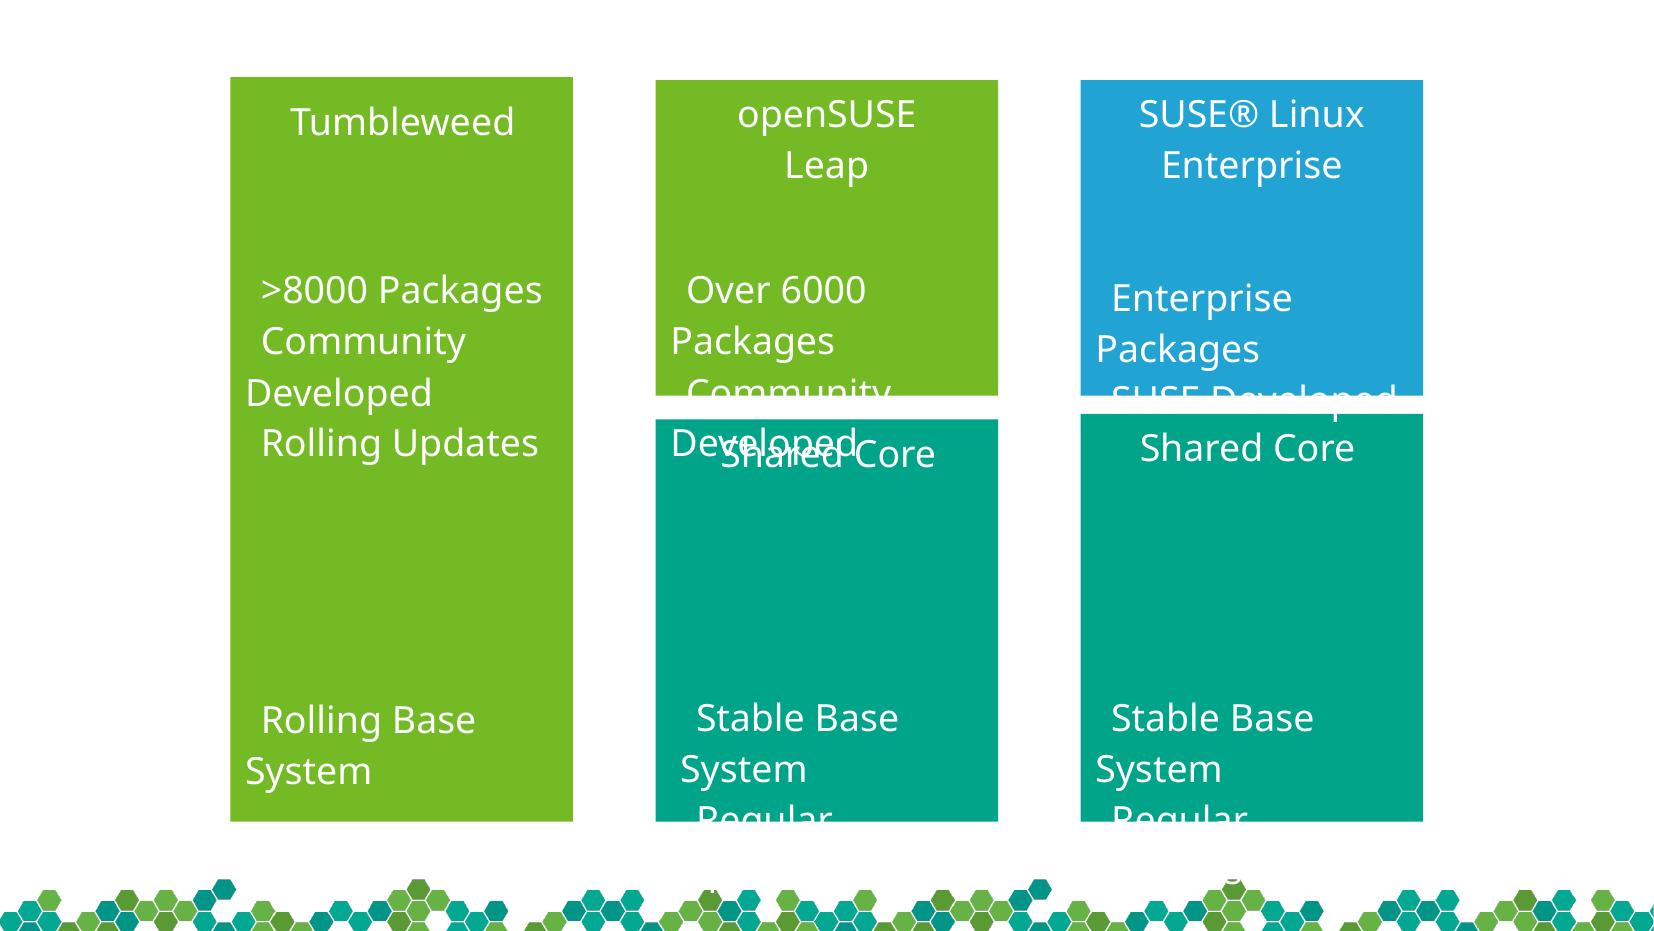

#
openSUSE
Leap
SUSE® Linux Enterprise
Tumbleweed
 >8000 Packages
 Community Developed
 Rolling Updates
 Over 6000 Packages
 Community Developed
 Enterprise Packages
 SUSE Developed
Shared Core
Shared Core
 Stable Base System
 Regular Updates
 Stable Base System
 Regular Updates
 Rolling Base System